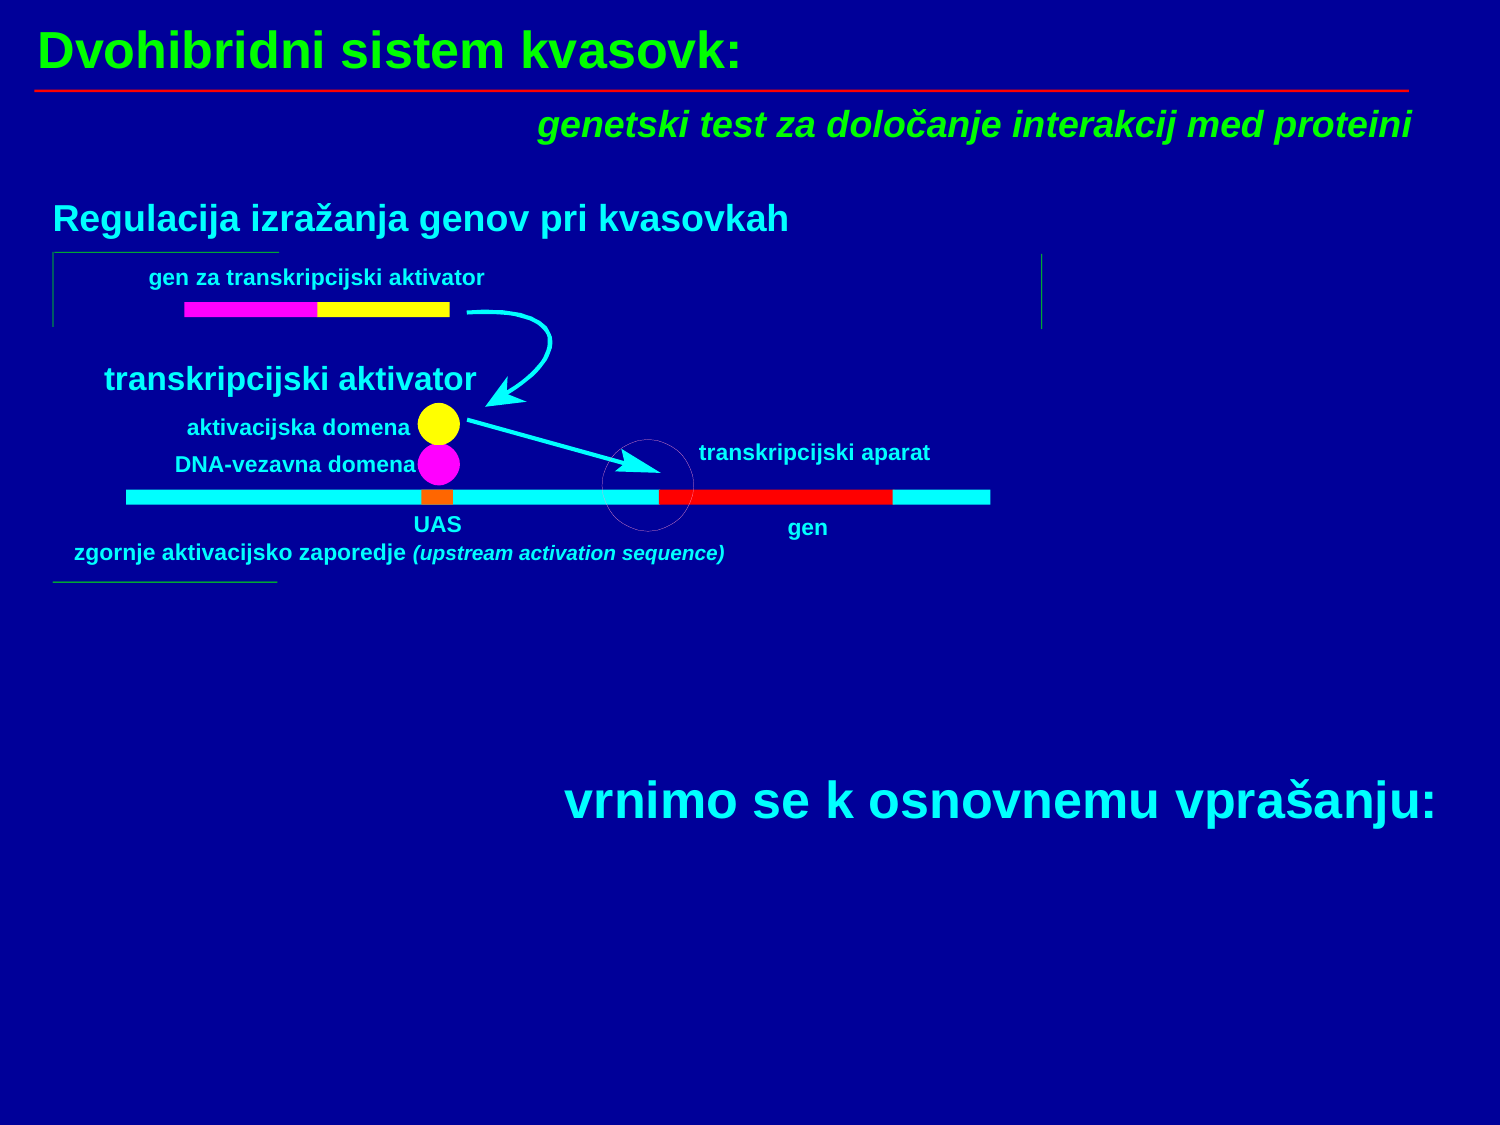

Dvohibridni sistem kvasovk:
genetski test za določanje interakcij med proteini
Regulacija izražanja genov pri kvasovkah
gen za transkripcijski aktivator
transkripcijski aktivator
aktivacijska domena
transkripcijski aparat
DNA-vezavna domena
UAS
gen
zgornje aktivacijsko zaporedje (upstream activation sequence)
vrnimo se k osnovnemu vprašanju: